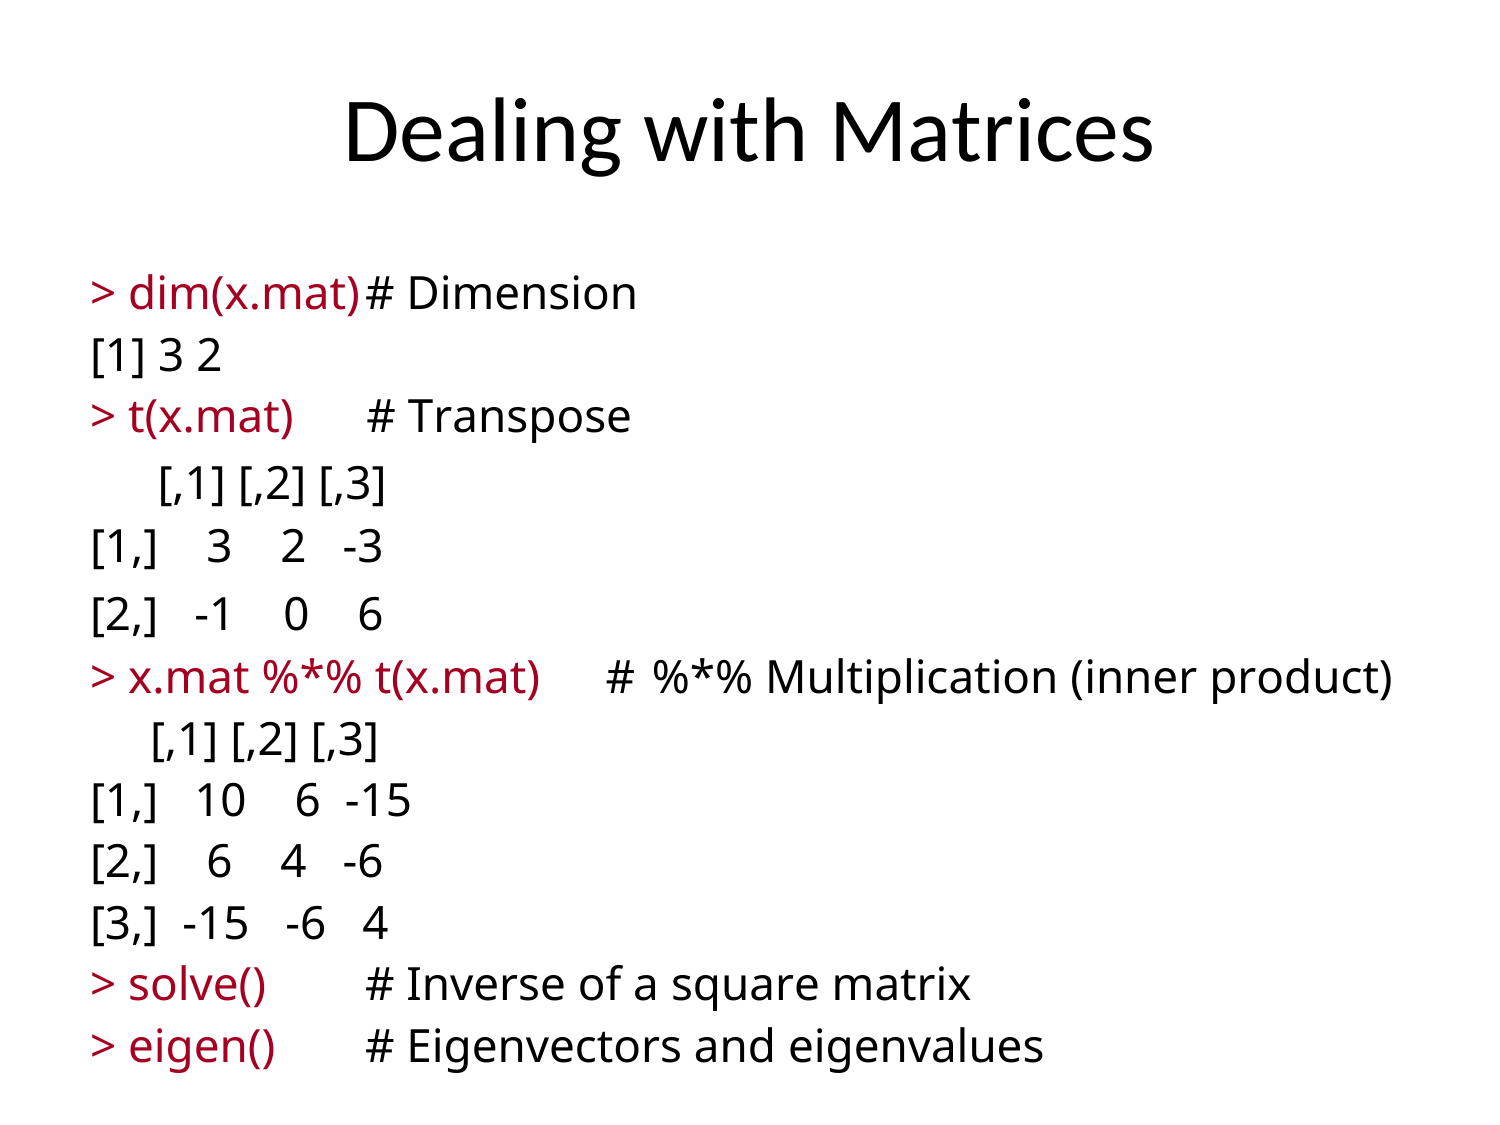

# Dealing with Matrices
> dim(x.mat)	# Dimension
[1] 3 2
> t(x.mat)		 # Transpose
 [,1] [,2] [,3]
[1,] 3 2 -3
[2,] -1 0 6
> x.mat %*% t(x.mat)		#	 %*% Multiplication (inner product)
 [,1] [,2] [,3]
[1,] 10 6 -15
[2,] 6 4 -6
[3,] -15 -6 4
> solve()			# Inverse of a square matrix
> eigen()			# Eigenvectors and eigenvalues